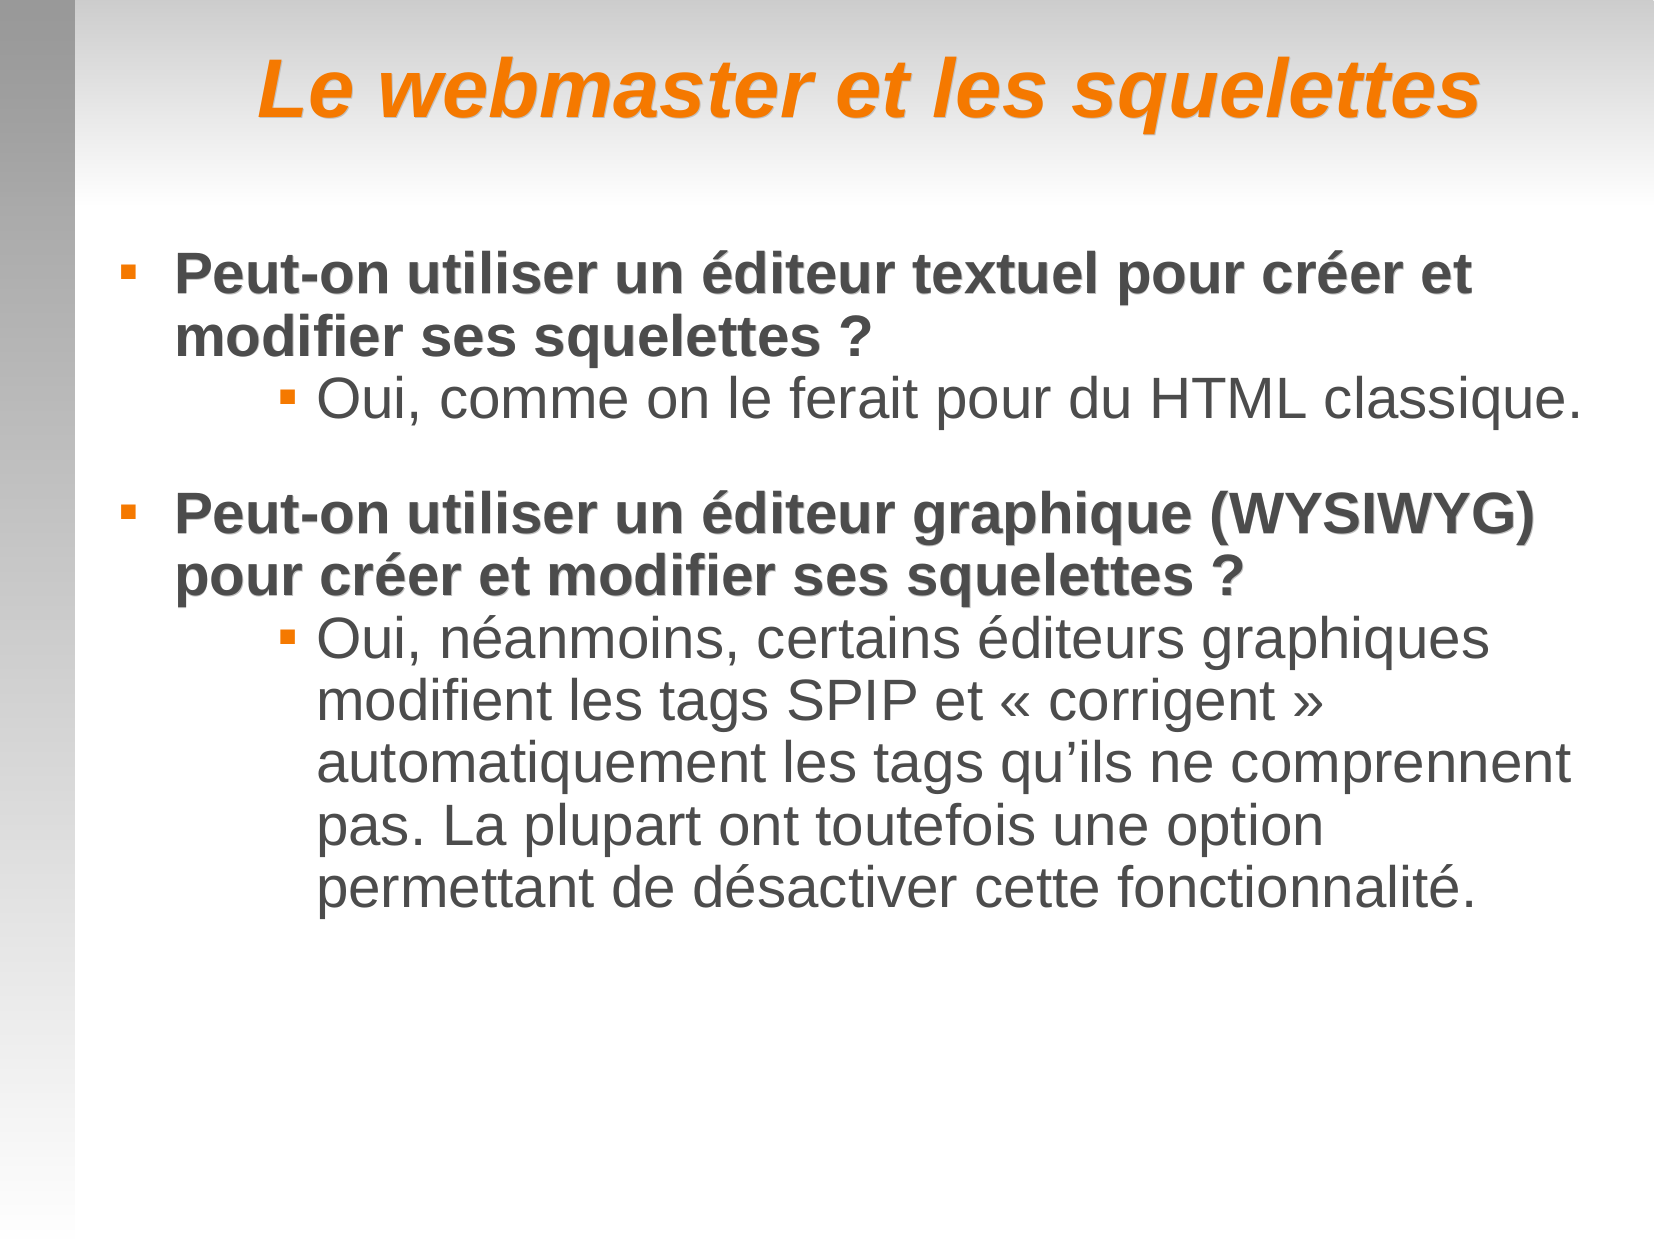

Le webmaster et les squelettes
# Peut-on utiliser un éditeur textuel pour créer et modifier ses squelettes ?
Oui, comme on le ferait pour du HTML classique.
Peut-on utiliser un éditeur graphique (WYSIWYG) pour créer et modifier ses squelettes ?
Oui, néanmoins, certains éditeurs graphiques modifient les tags SPIP et « corrigent » automatiquement les tags qu’ils ne comprennent pas. La plupart ont toutefois une option permettant de désactiver cette fonctionnalité.